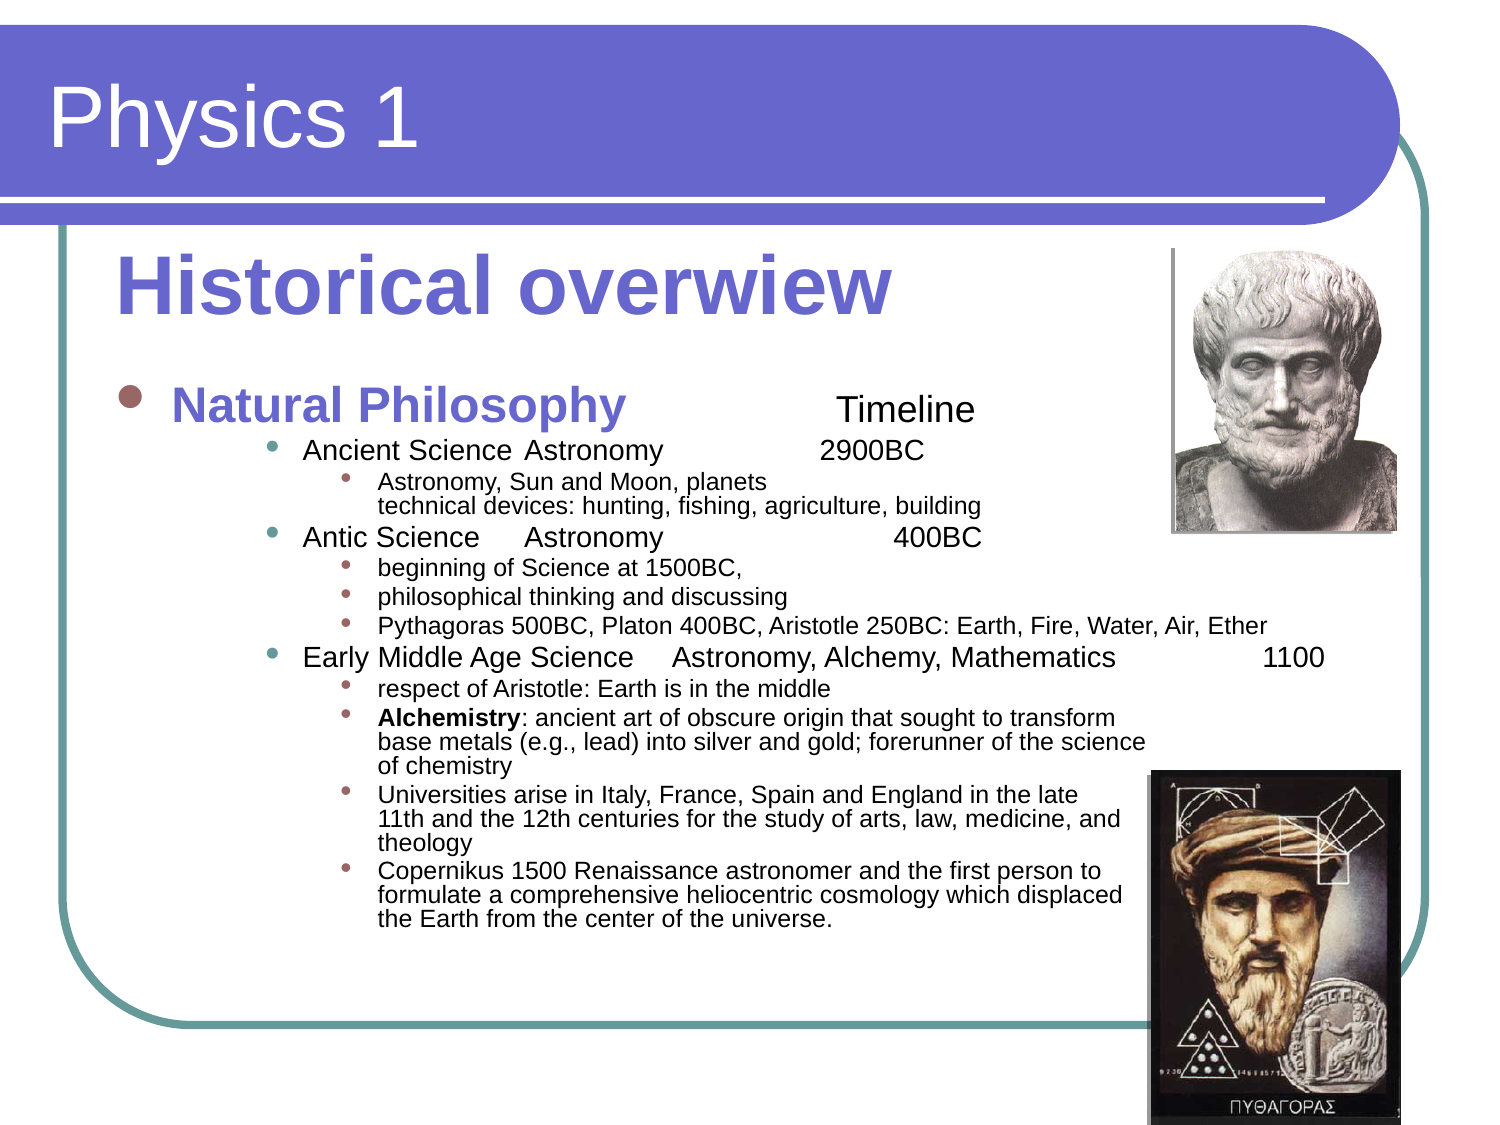

# Physics 1
Historical overwiew
Natural Philosophy 			Timeline
Ancient Science	Astronomy			2900BC
Astronomy, Sun and Moon, planets
technical devices: hunting, fishing, agriculture, building
Antic Science	Astronomy				400BC
beginning of Science at 1500BC,
philosophical thinking and discussing
Pythagoras 500BC, Platon 400BC, Aristotle 250BC: Earth, Fire, Water, Air, Ether
Early Middle Age Science	Astronomy, Alchemy, Mathematics		1100
respect of Aristotle: Earth is in the middle
Alchemistry: ancient art of obscure origin that sought to transform
base metals (e.g., lead) into silver and gold; forerunner of the science
of chemistry
Universities arise in Italy, France, Spain and England in the late
11th and the 12th centuries for the study of arts, law, medicine, and
theology
Copernikus 1500 Renaissance astronomer and the first person to
formulate a comprehensive heliocentric cosmology which displaced
the Earth from the center of the universe.